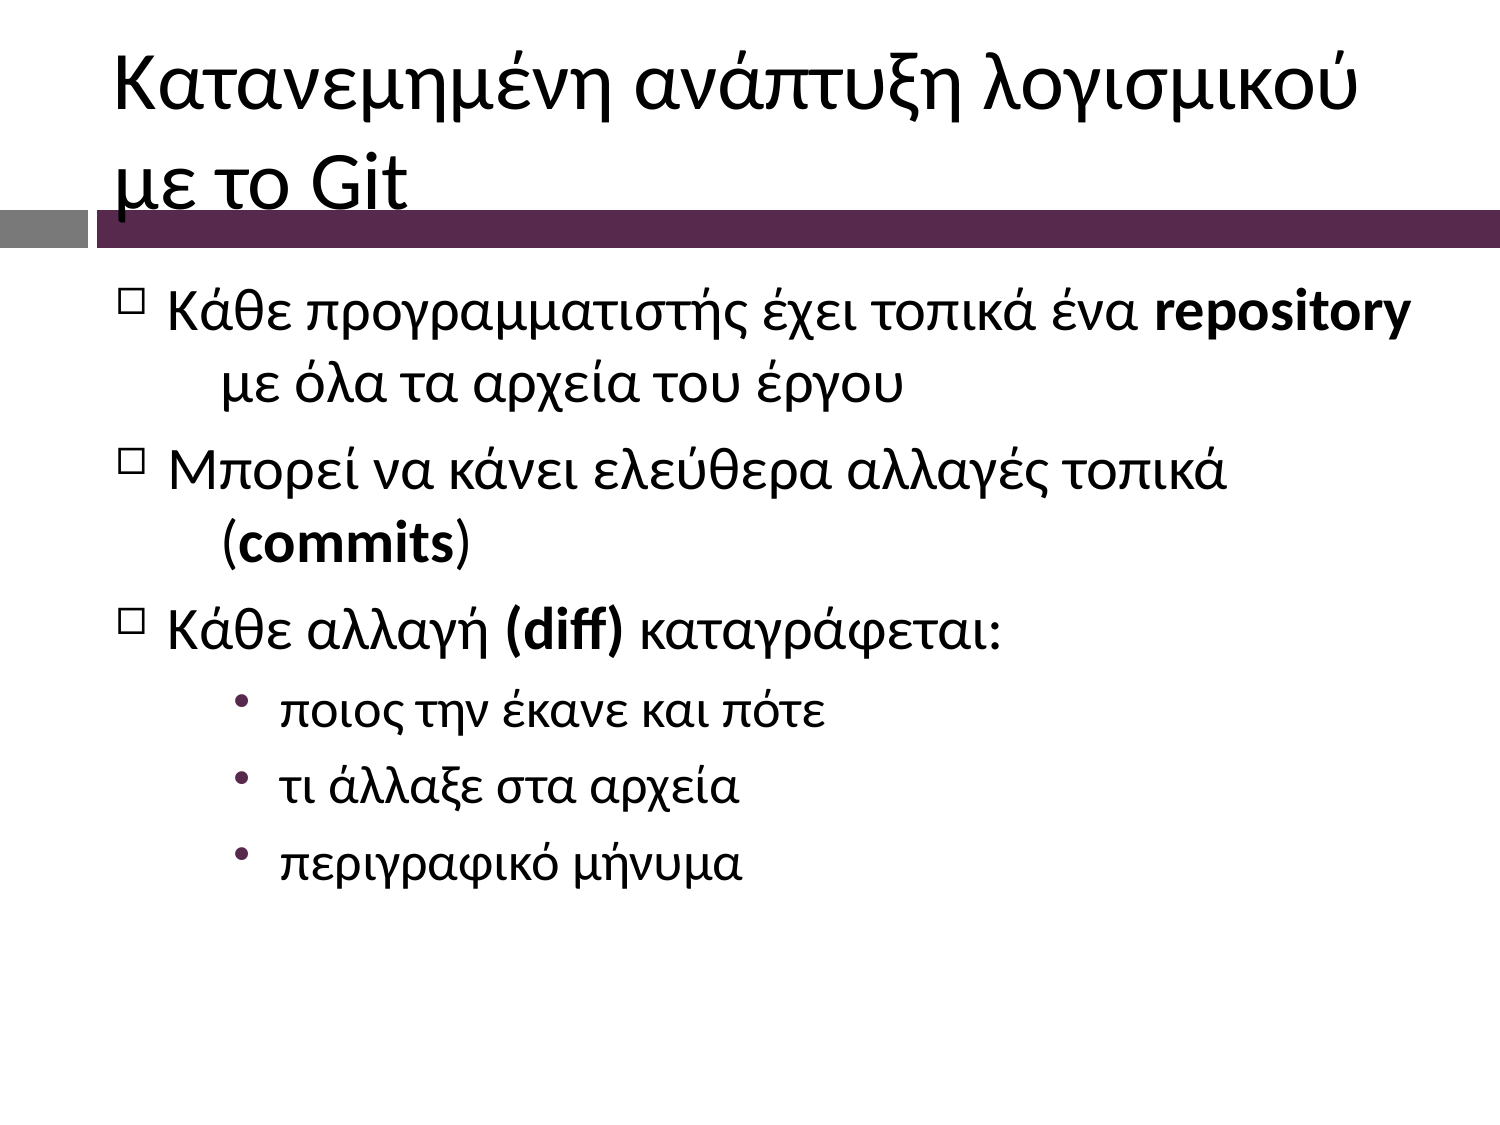

# Κατανεμημένη ανάπτυξη λογισμικού με το Git
Κάθε προγραμματιστής έχει τοπικά ένα repository με όλα τα αρχεία του έργου
Μπορεί να κάνει ελεύθερα αλλαγές τοπικά (commits)
Κάθε αλλαγή (diff) καταγράφεται:
ποιος την έκανε και πότε
τι άλλαξε στα αρχεία
περιγραφικό μήνυμα